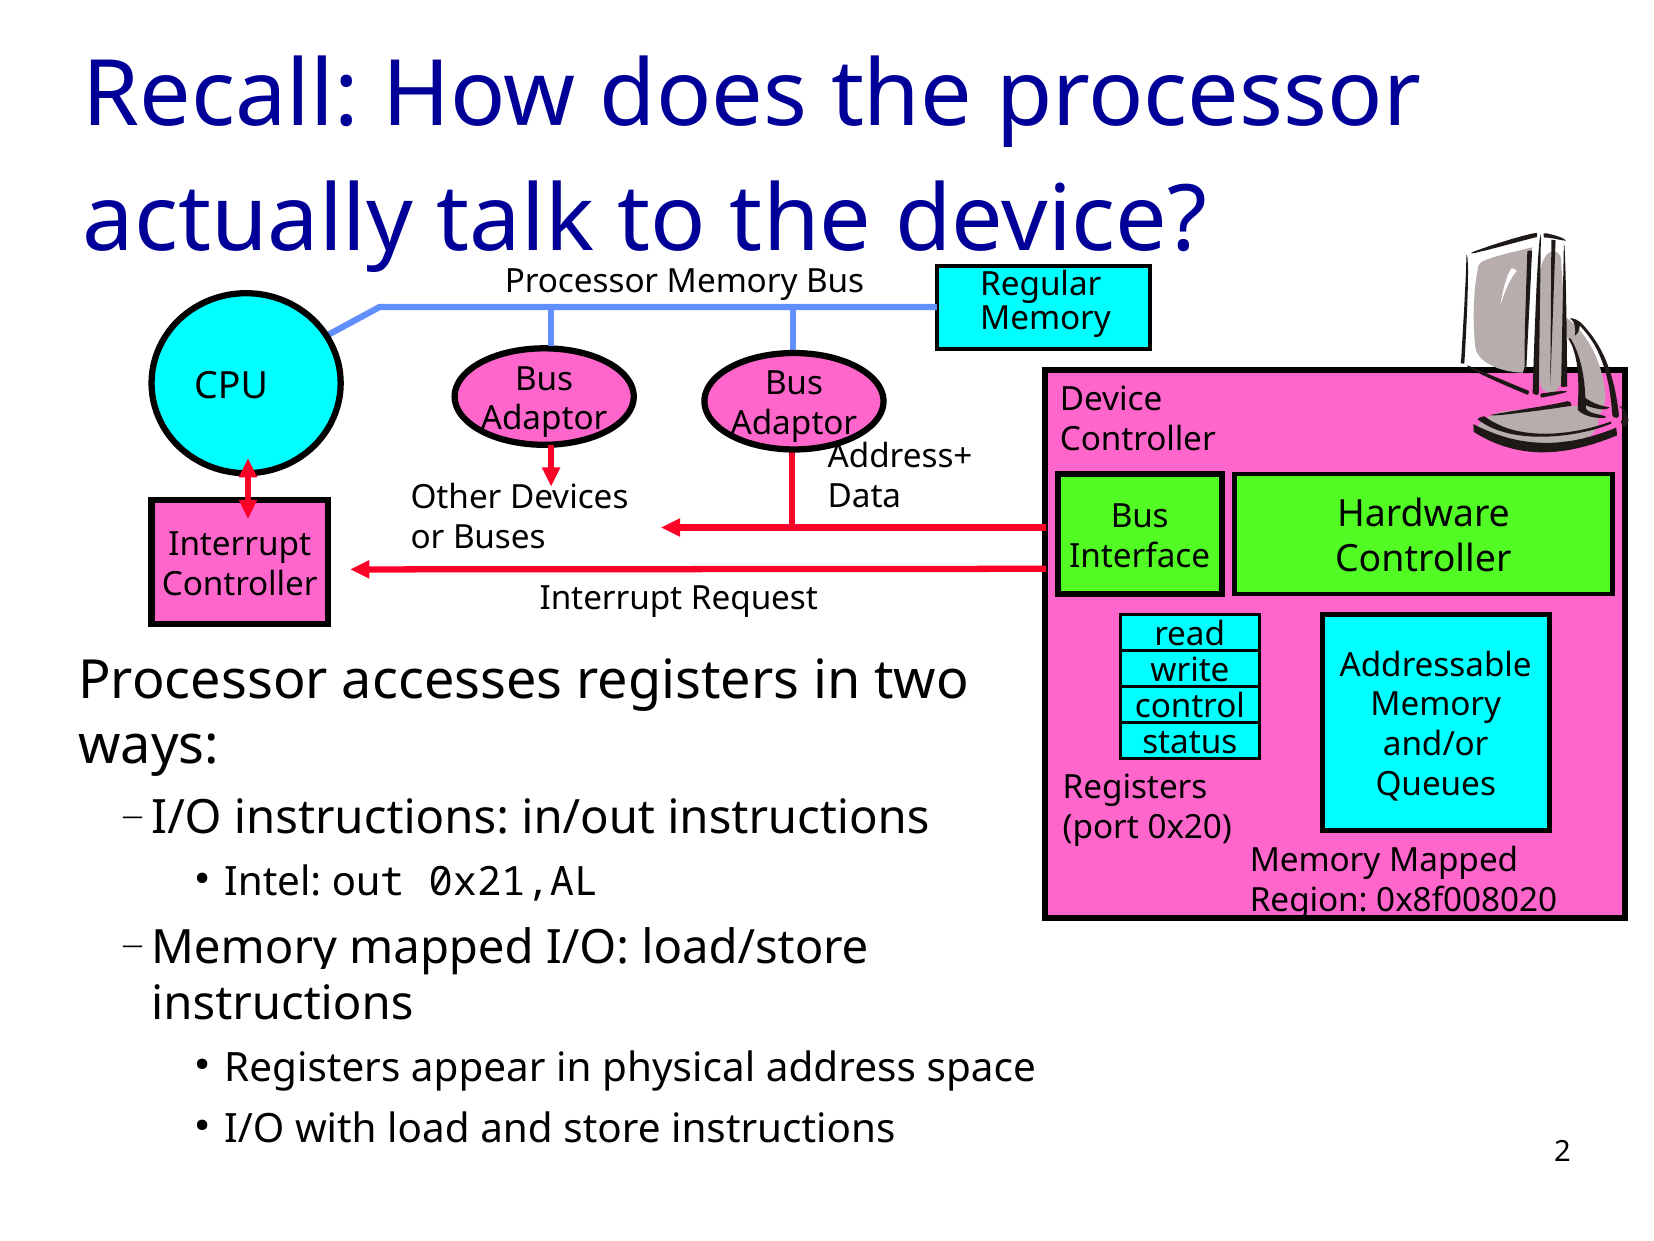

# Recall: How does the processor actually talk to the device?
Device
Controller
Bus
Interface
Hardware
Controller
read
write
control
status
Addressable
Memory
and/or
Queues
Registers
(port 0x20)
Memory Mapped
Region: 0x8f008020
Processor Memory Bus
Regular
Memory
CPU
Bus
Adaptor
Bus
Adaptor
Interrupt
Controller
Address+
Data
Interrupt Request
Other Devices
or Buses
Processor accesses registers in two ways:
I/O instructions: in/out instructions
Intel: out 0x21,AL
Memory mapped I/O: load/store instructions
Registers appear in physical address space
I/O with load and store instructions
2